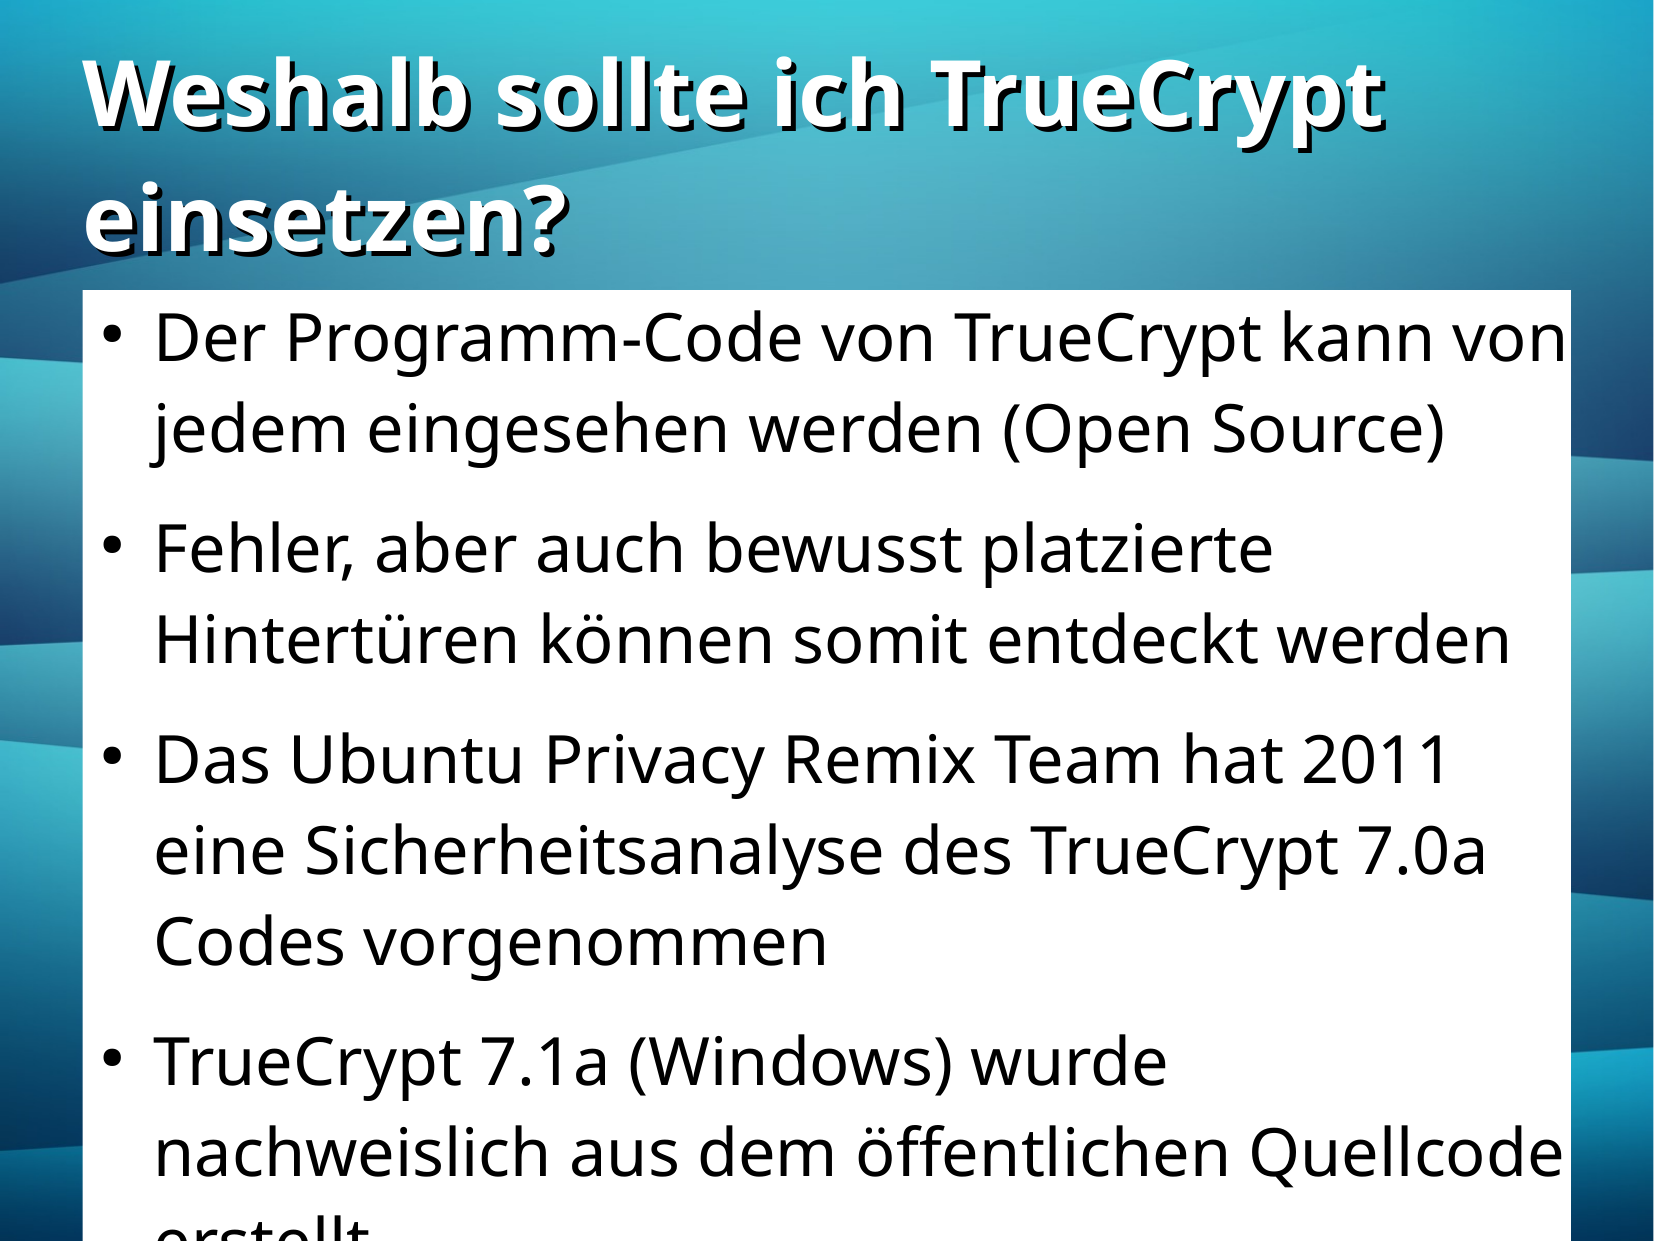

# Weshalb sollte ich TrueCrypt einsetzen?
Der Programm-Code von TrueCrypt kann von jedem eingesehen werden (Open Source)
Fehler, aber auch bewusst platzierte Hintertüren können somit entdeckt werden
Das Ubuntu Privacy Remix Team hat 2011 eine Sicherheitsanalyse des TrueCrypt 7.0a Codes vorgenommen
TrueCrypt 7.1a (Windows) wurde nachweislich aus dem öffentlichen Quellcode erstellt
xx.05.2014
Digitale Selbstverteidigung CryptoParty Aarau
12